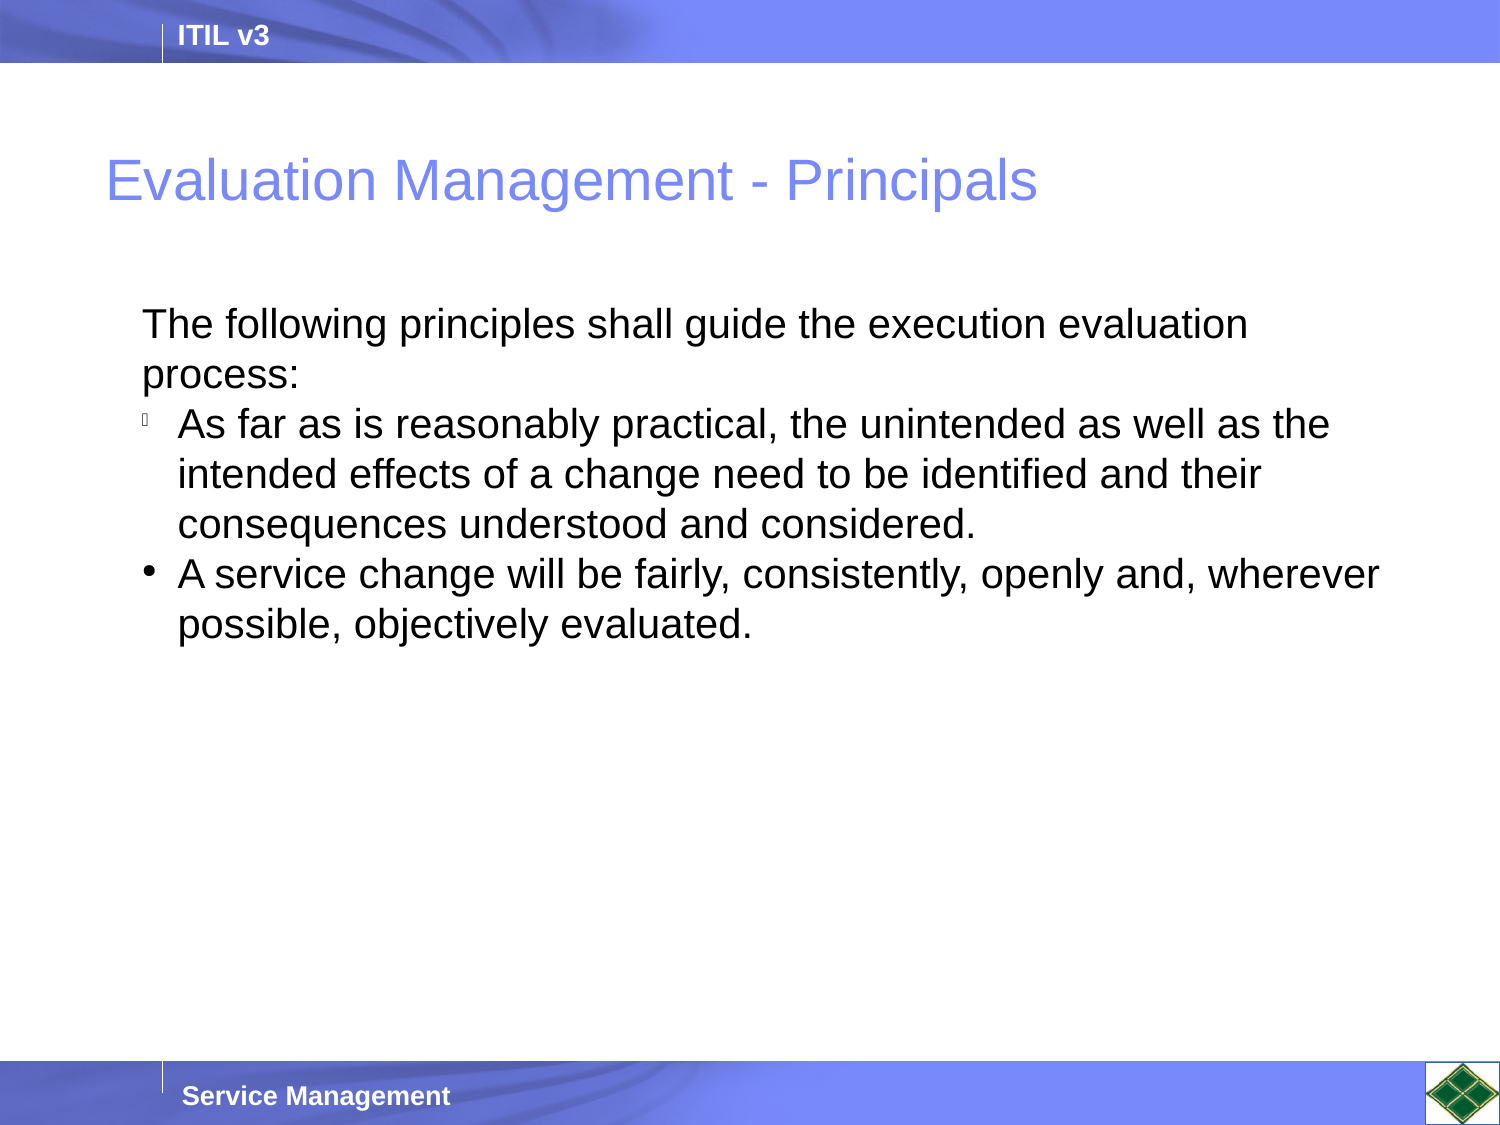

Evaluation Management - Principals
The following principles shall guide the execution evaluation process:
As far as is reasonably practical, the unintended as well as the intended effects of a change need to be identified and their consequences understood and considered.
A service change will be fairly, consistently, openly and, wherever possible, objectively evaluated.